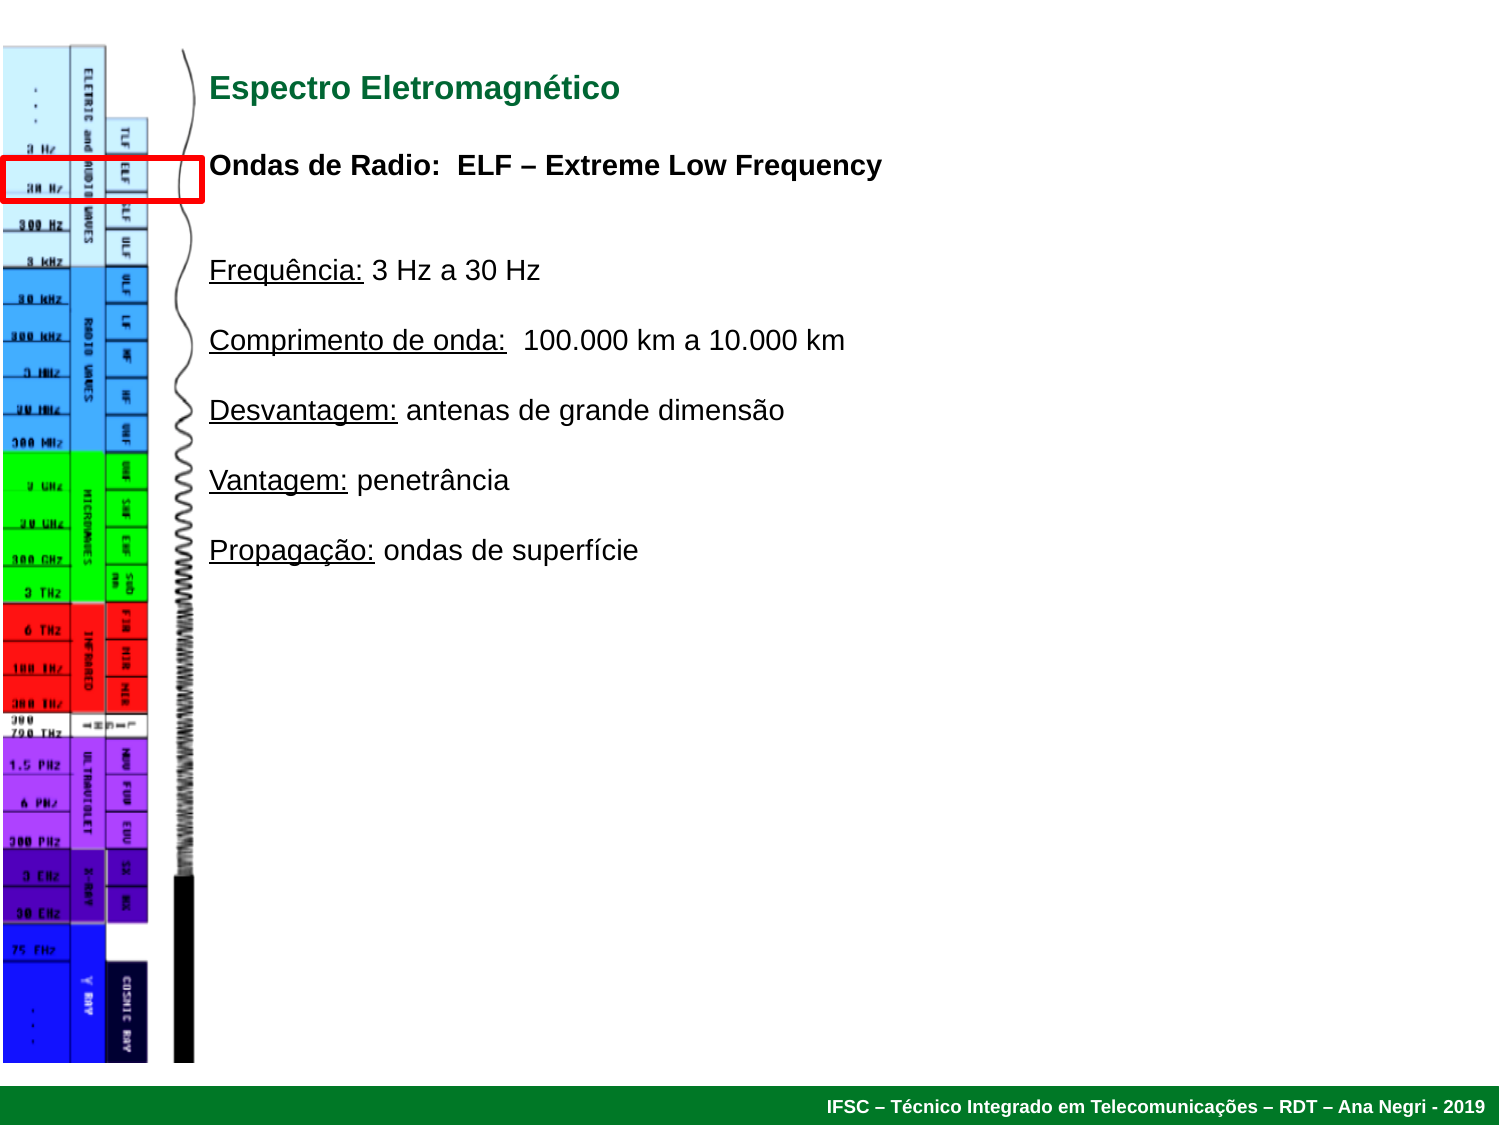

Espectro Eletromagnético
Ondas de Radio: ELF – Extreme Low Frequency
Frequência: 3 Hz a 30 Hz
Comprimento de onda: 100.000 km a 10.000 km
Desvantagem: antenas de grande dimensão
Vantagem: penetrância
Propagação: ondas de superfície
ção
IFSC – Técnico Integrado em Telecomunicações – RDT – Ana Negri - 2019